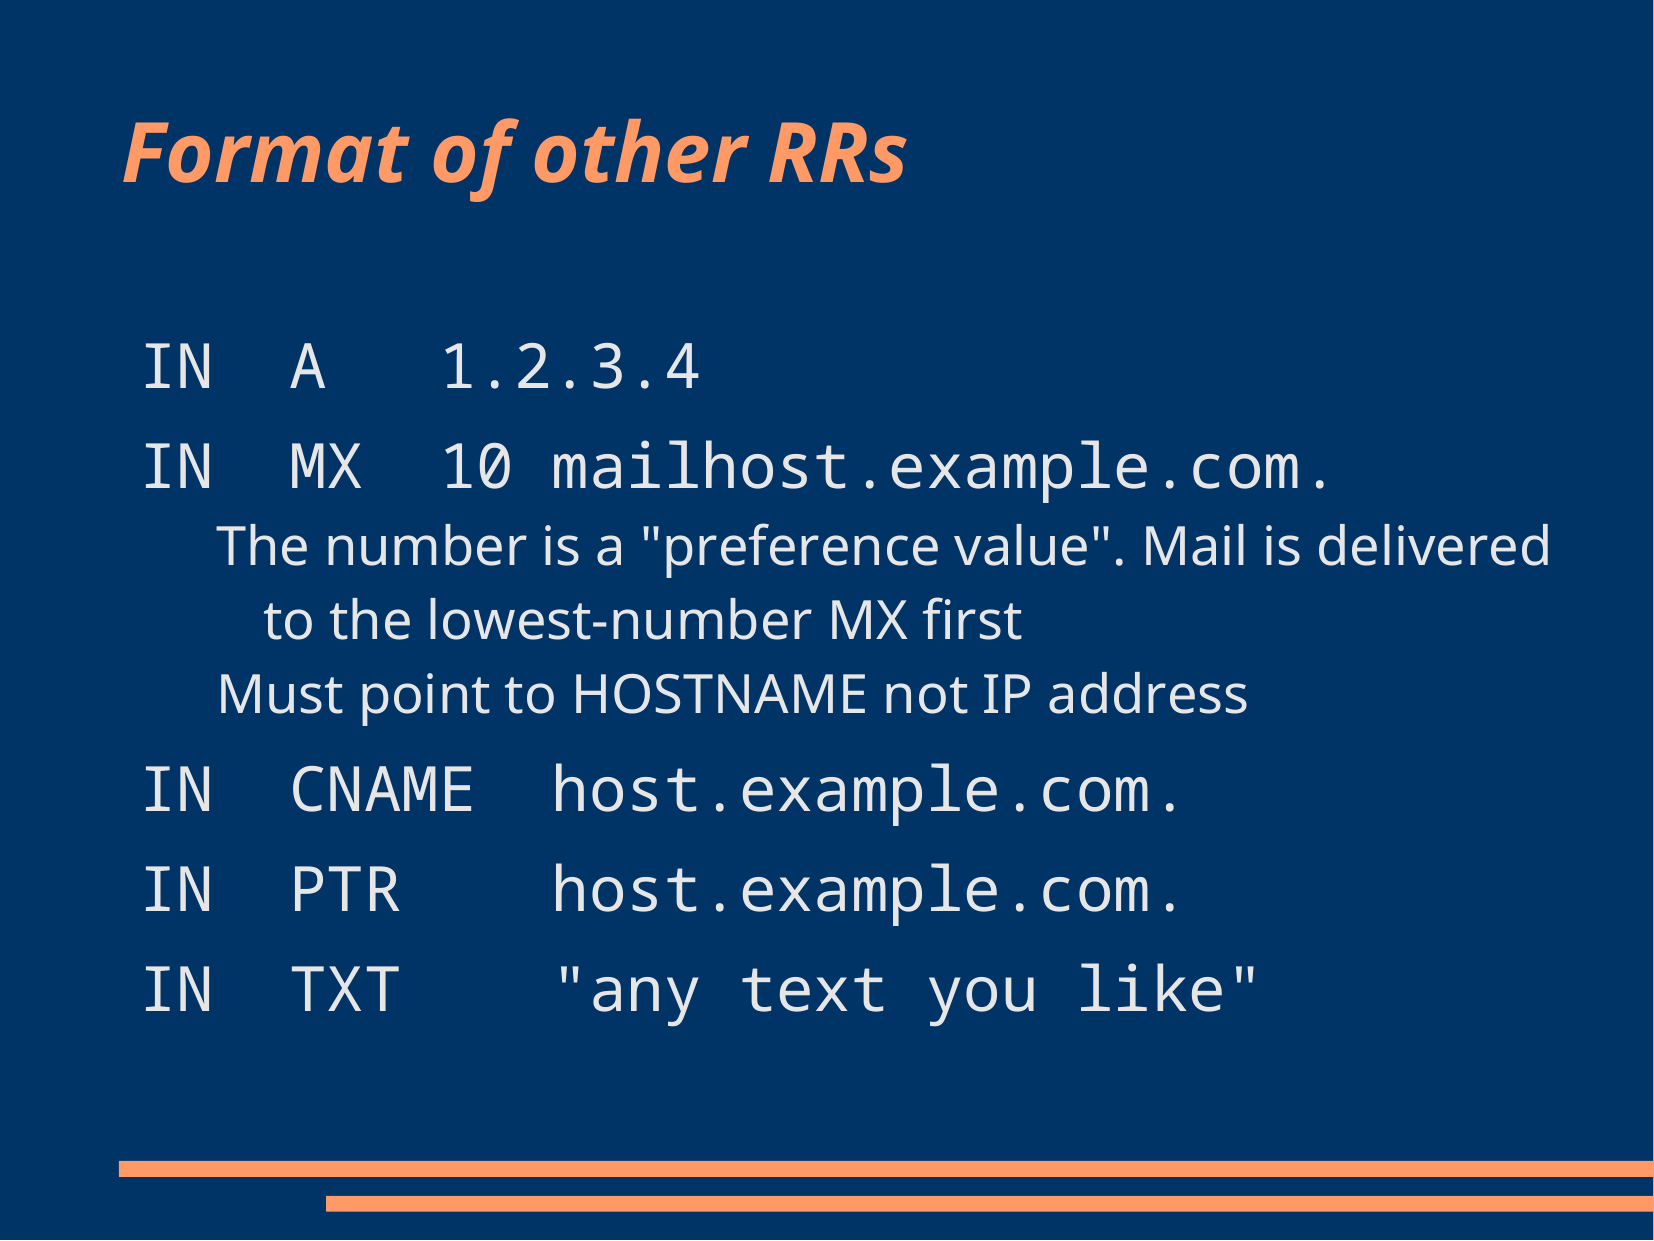

# Format of other RRs
IN A 1.2.3.4
IN MX 10 mailhost.example.com.
The number is a "preference value". Mail is delivered to the lowest-number MX first
Must point to HOSTNAME not IP address
IN CNAME host.example.com.
IN PTR host.example.com.
IN TXT "any text you like"